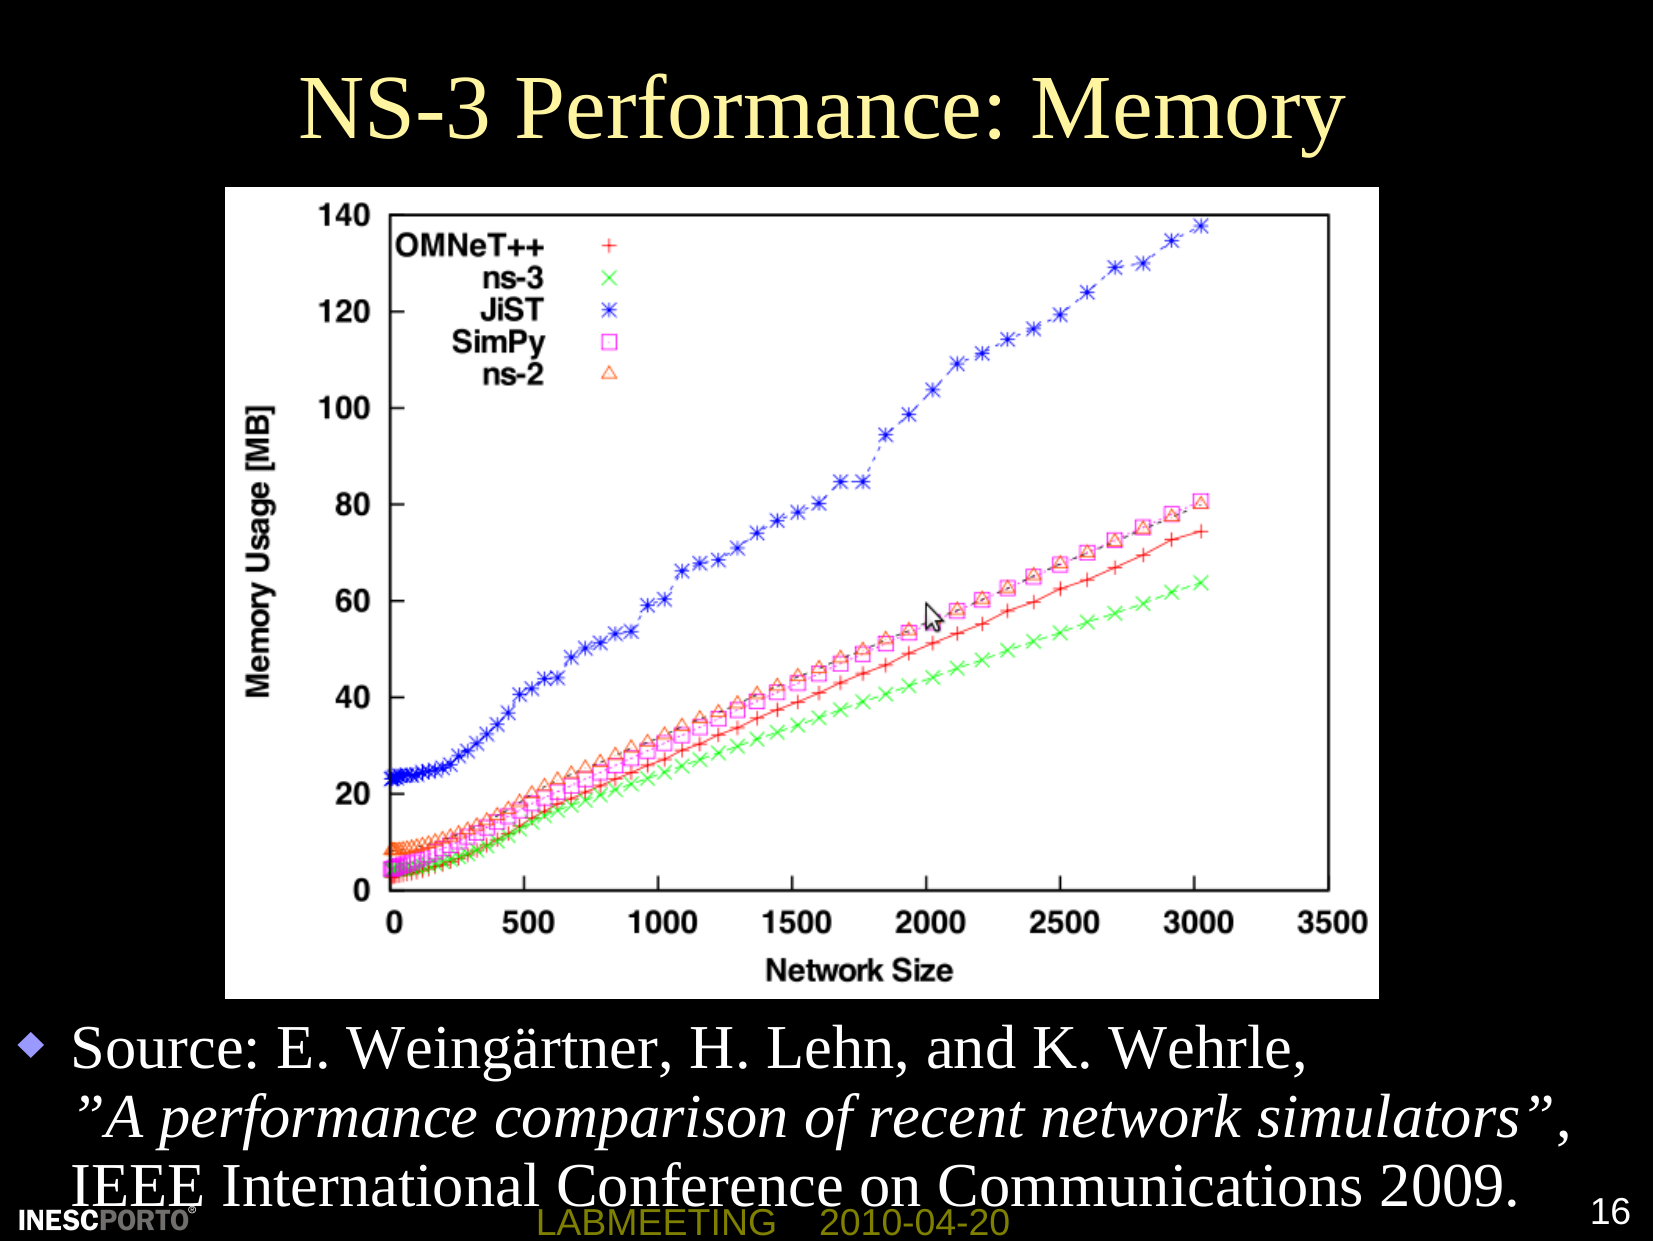

# NS-3 Performance: Memory
Source: E. Weingärtner, H. Lehn, and K. Wehrle,
”A performance comparison of recent network simulators”,
IEEE International Conference on Communications 2009.